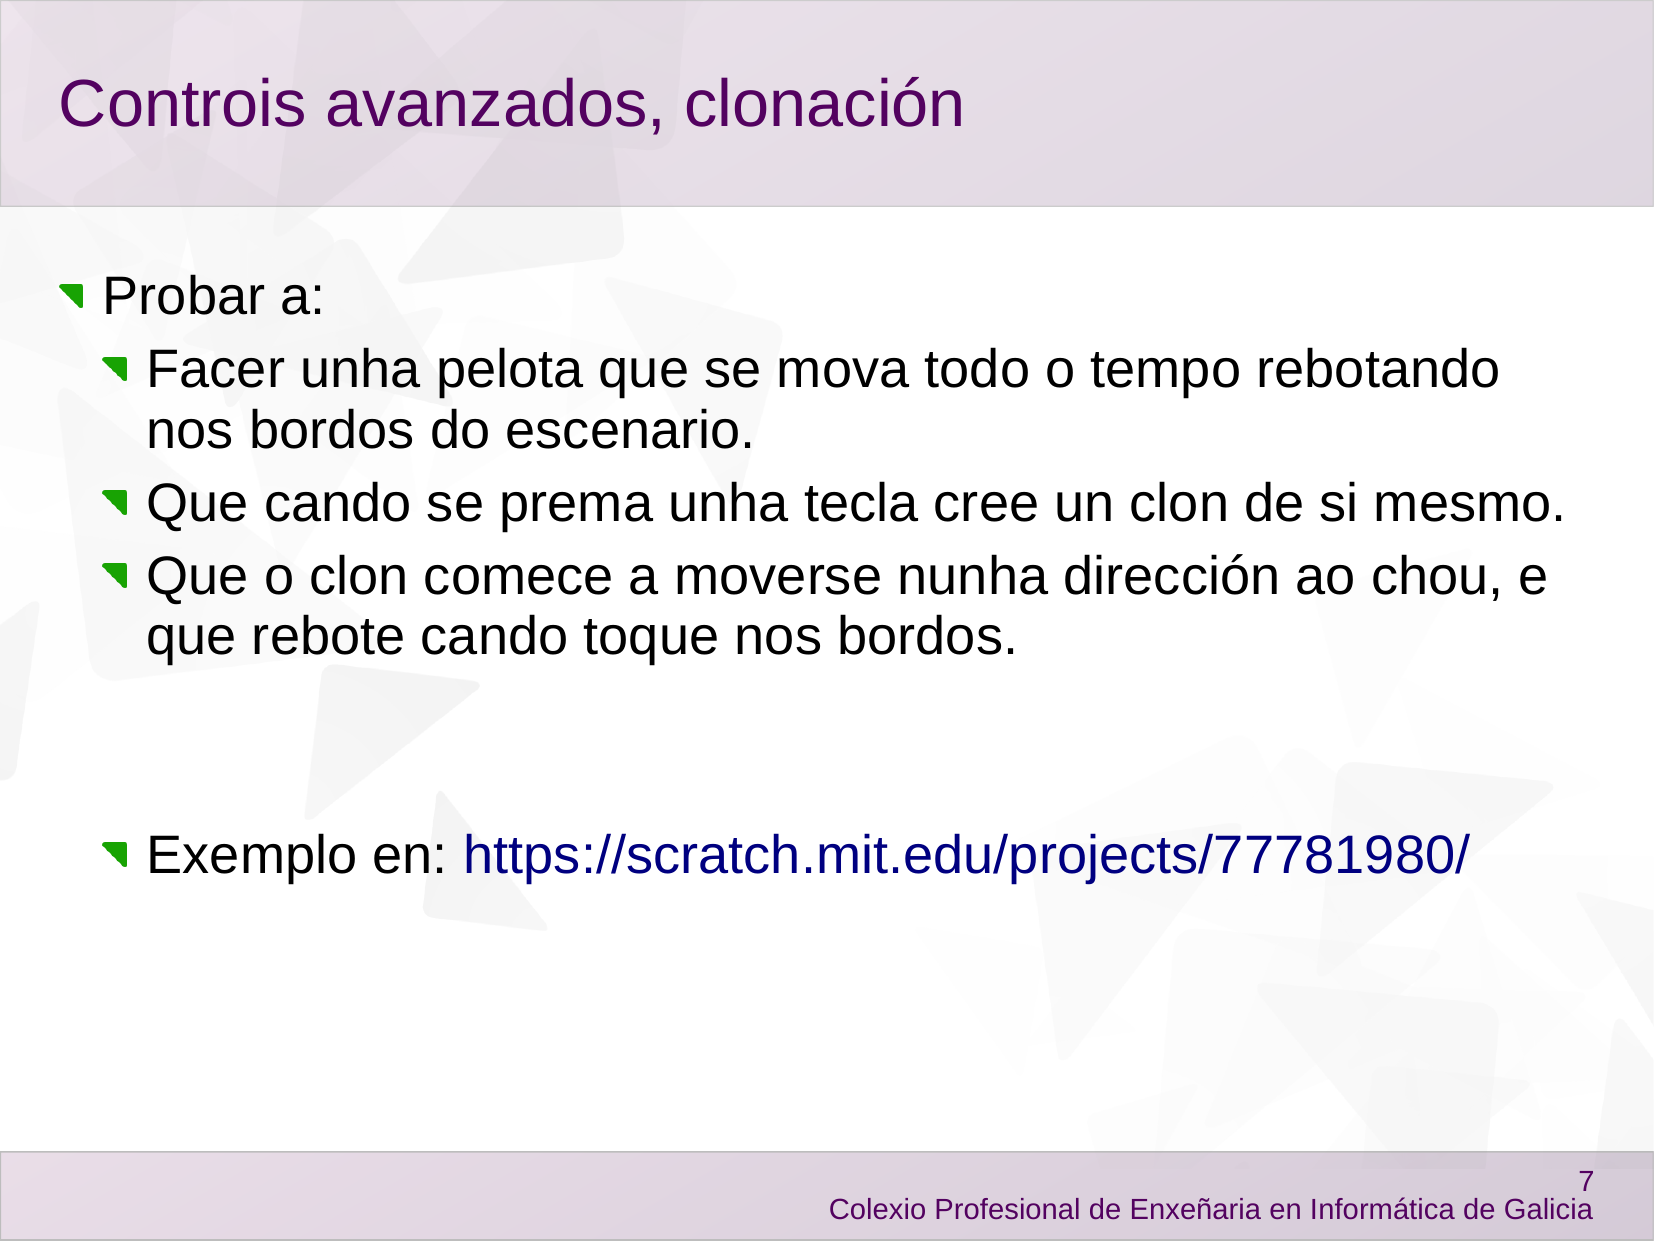

# Controis avanzados, clonación
Probar a:
Facer unha pelota que se mova todo o tempo rebotando nos bordos do escenario.
Que cando se prema unha tecla cree un clon de si mesmo.
Que o clon comece a moverse nunha dirección ao chou, e que rebote cando toque nos bordos.
Exemplo en: https://scratch.mit.edu/projects/77781980/
7
Colexio Profesional de Enxeñaria en Informática de Galicia